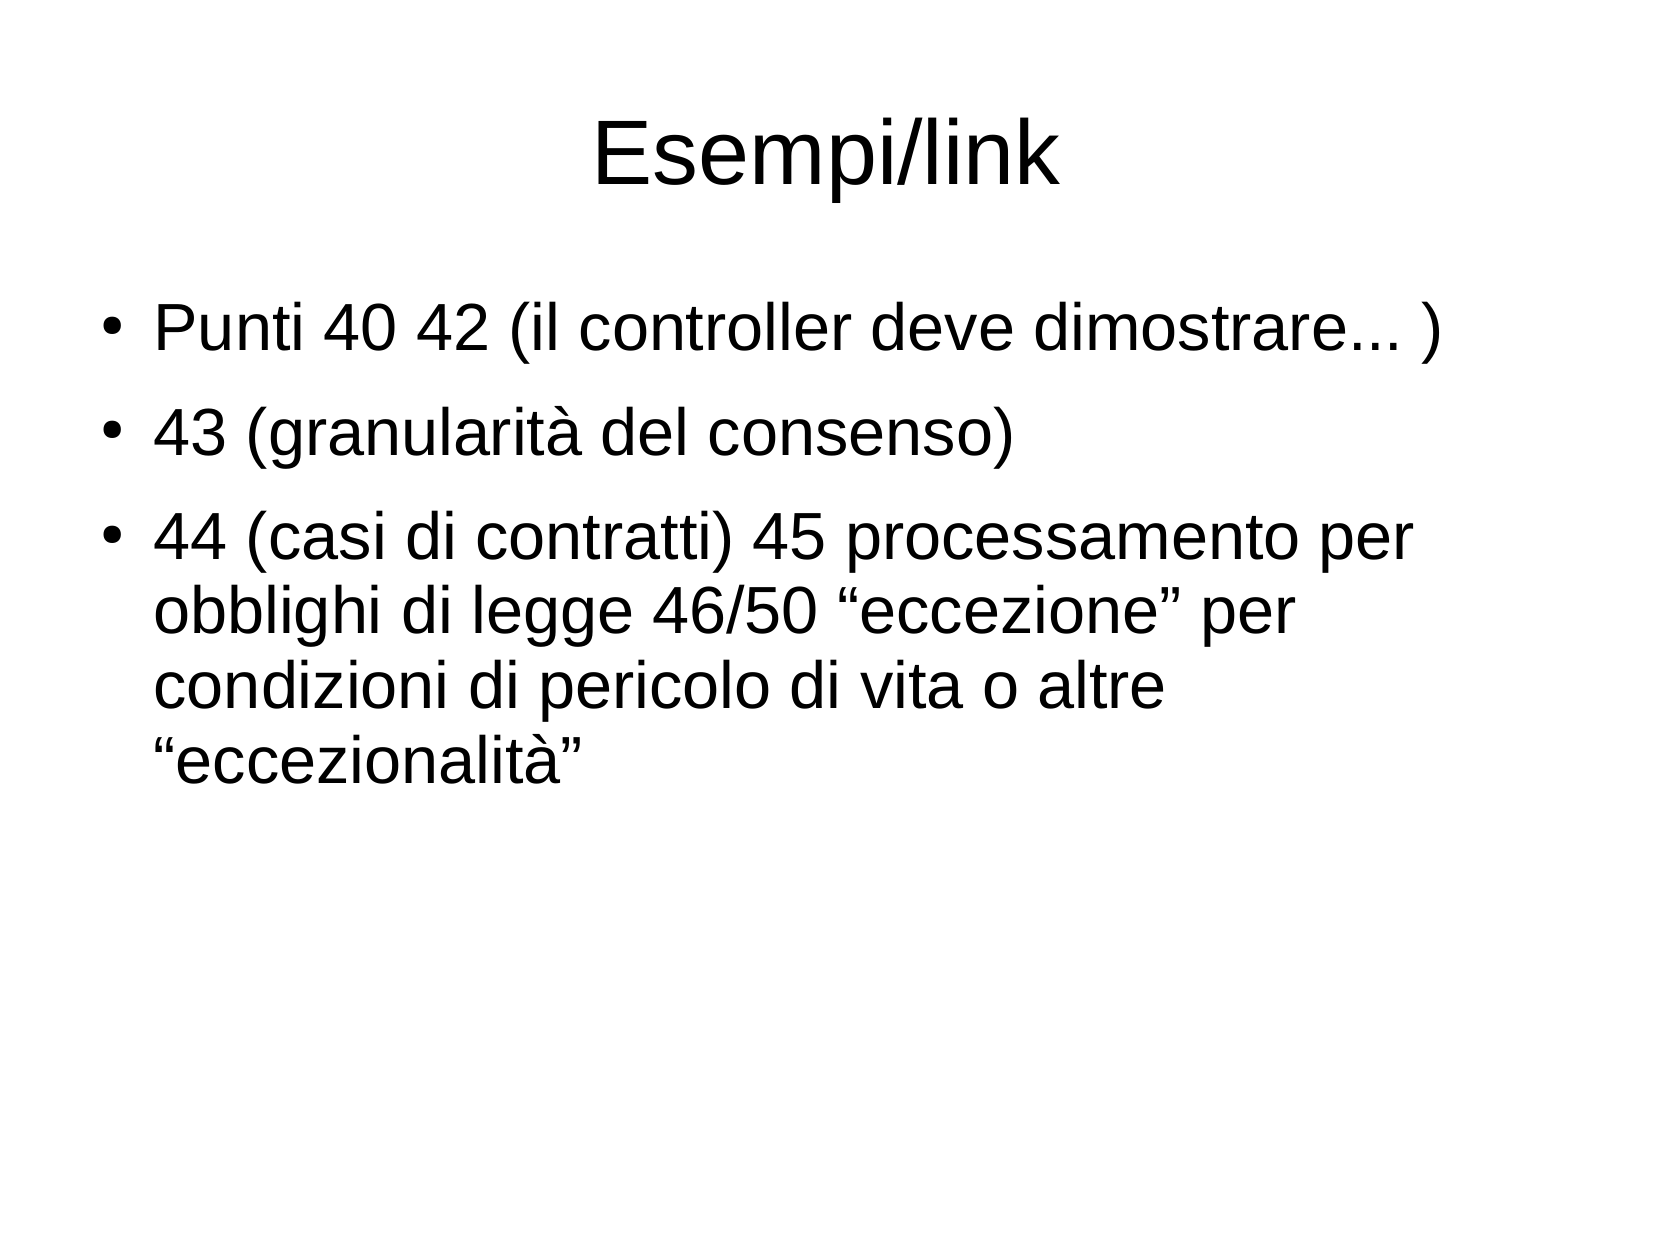

# Esempi/link
Punti 40 42 (il controller deve dimostrare... )
43 (granularità del consenso)
44 (casi di contratti) 45 processamento per obblighi di legge 46/50 “eccezione” per condizioni di pericolo di vita o altre “eccezionalità”